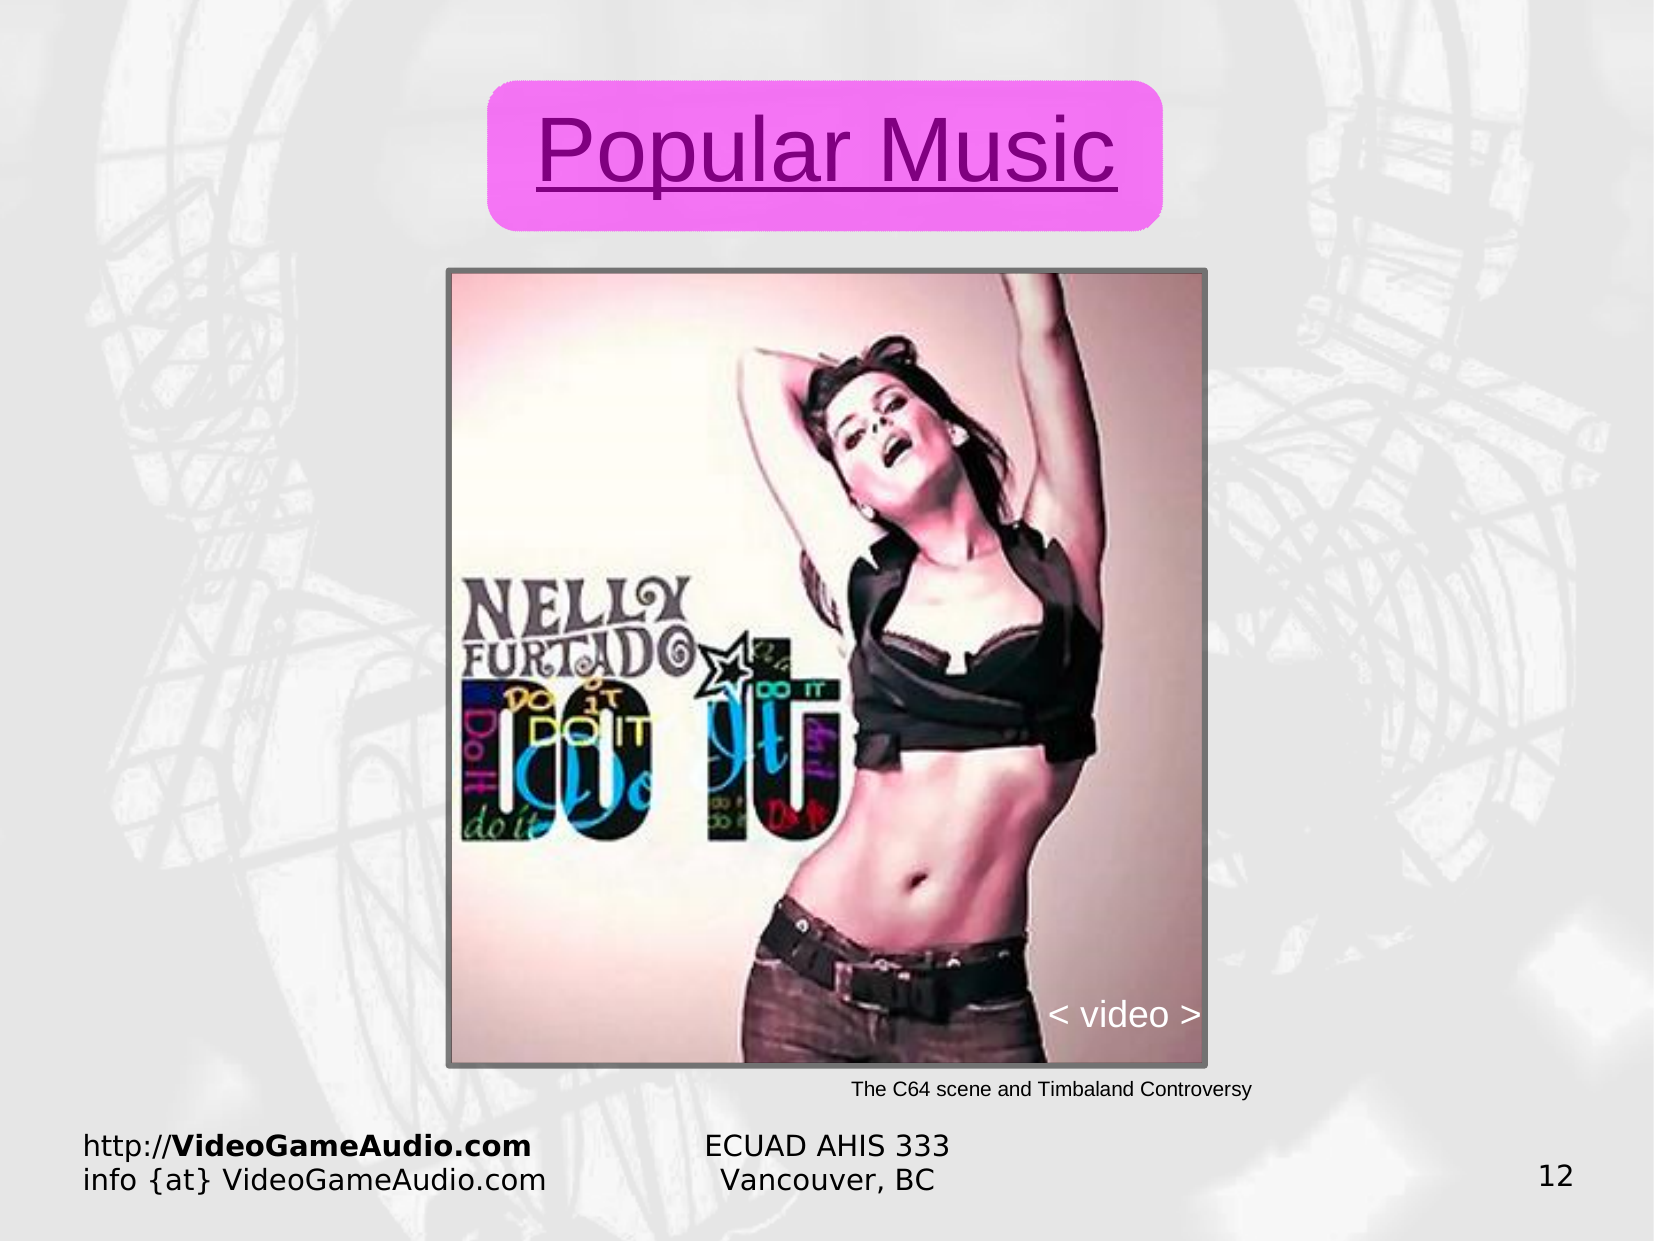

# Popular Music
						The C64 scene and Timbaland Controversy
< video >
12